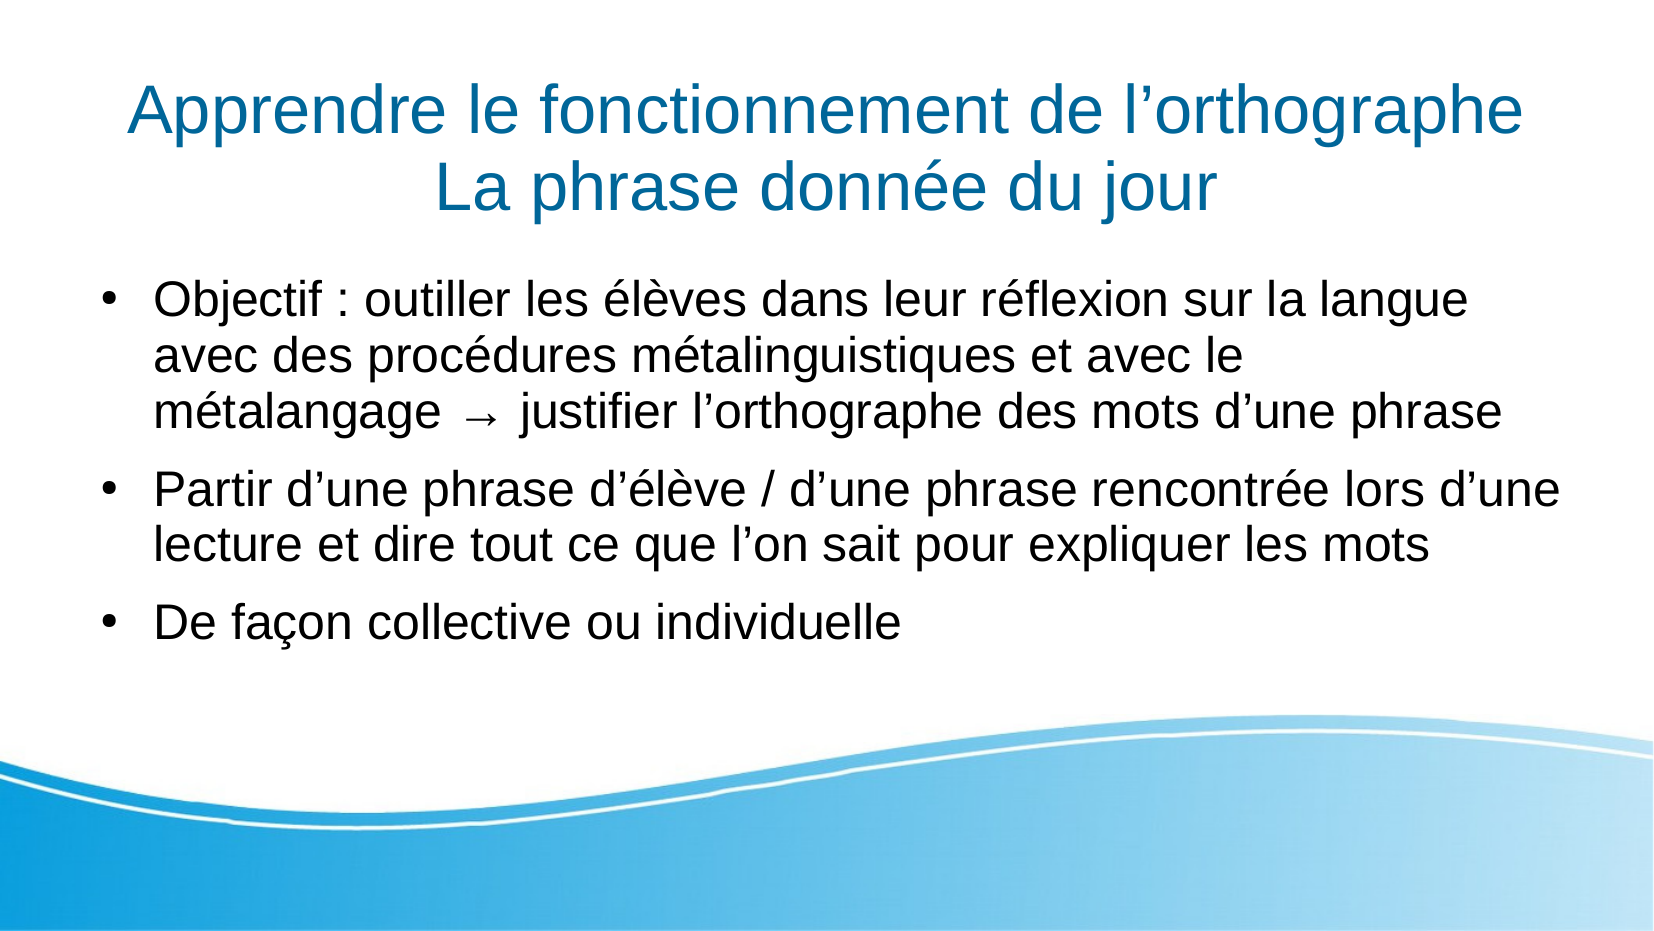

# Apprendre le fonctionnement de l’orthographe La phrase donnée du jour
Objectif : outiller les élèves dans leur réflexion sur la langue avec des procédures métalinguistiques et avec le métalangage → justifier l’orthographe des mots d’une phrase
Partir d’une phrase d’élève / d’une phrase rencontrée lors d’une lecture et dire tout ce que l’on sait pour expliquer les mots
De façon collective ou individuelle